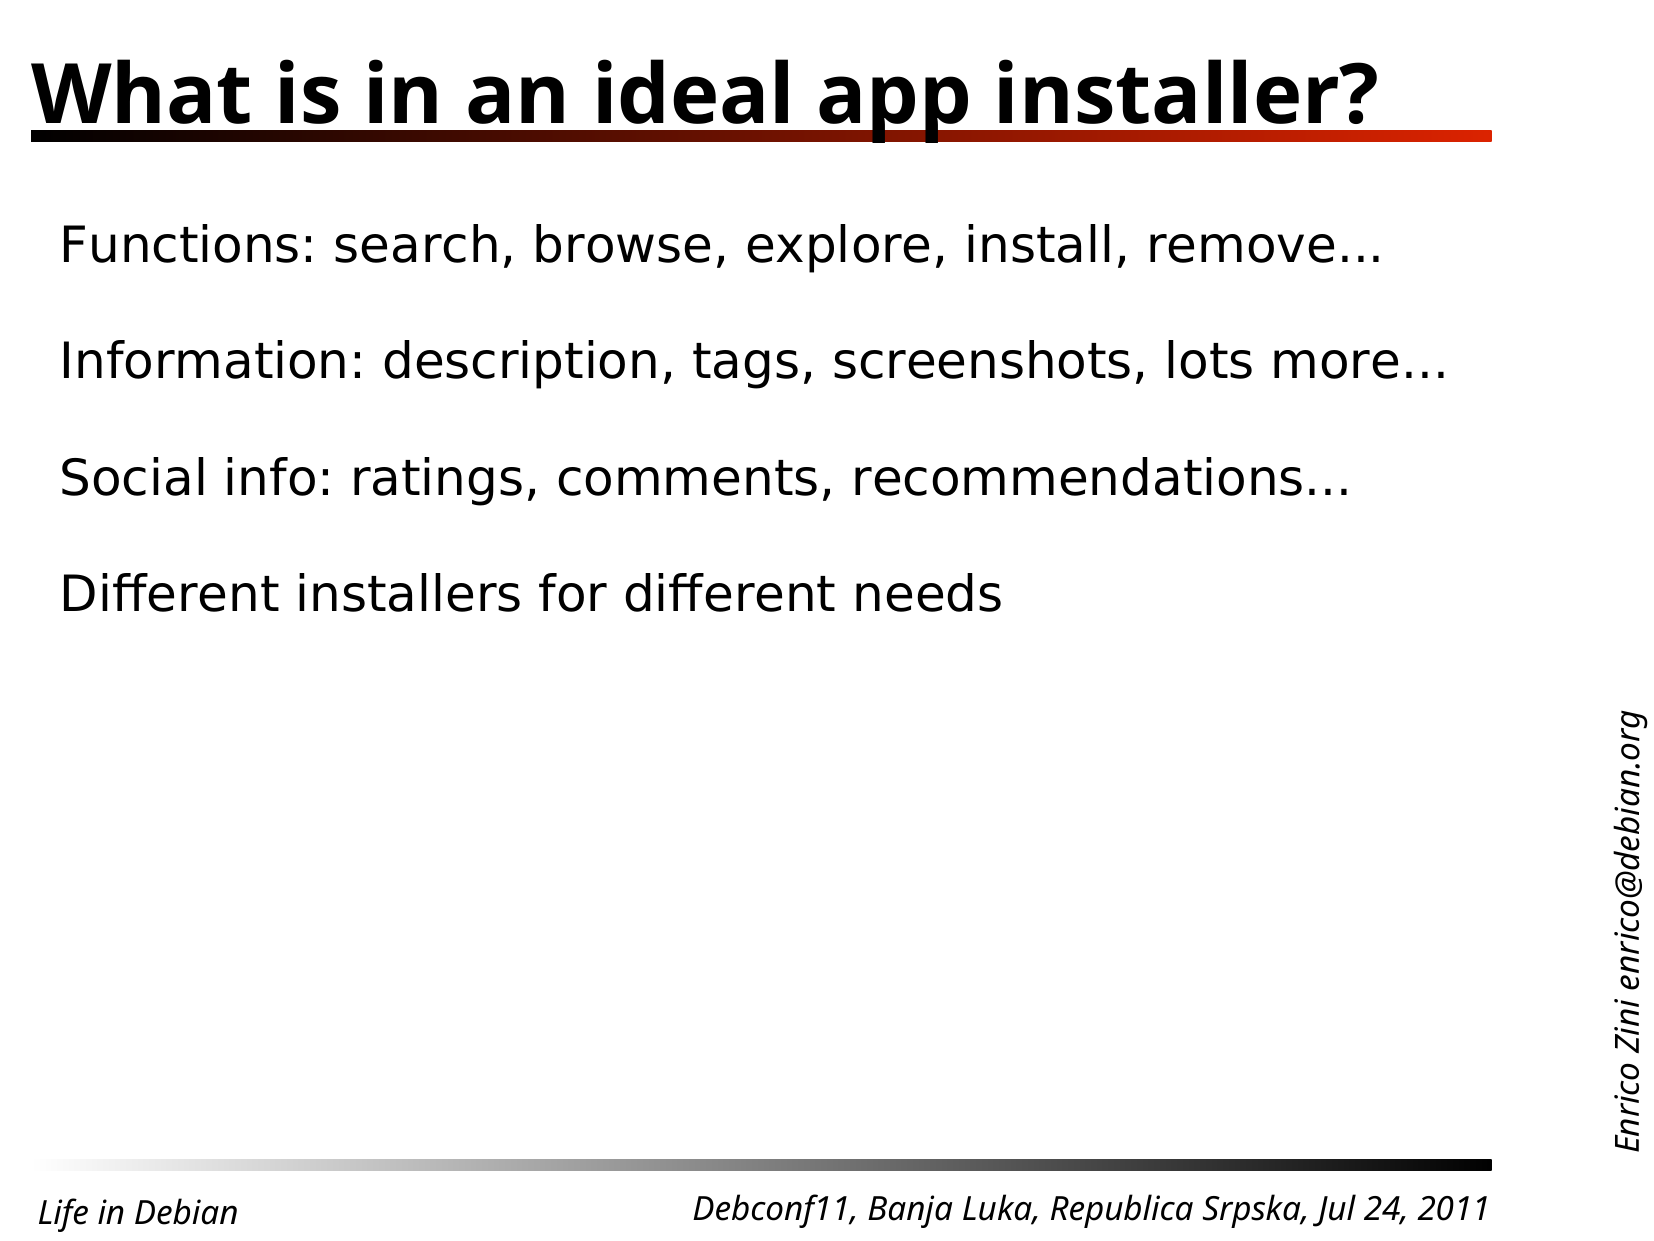

What is in an ideal app installer?
Functions: search, browse, explore, install, remove...
Information: description, tags, screenshots, lots more...
Social info: ratings, comments, recommendations...
Different installers for different needs